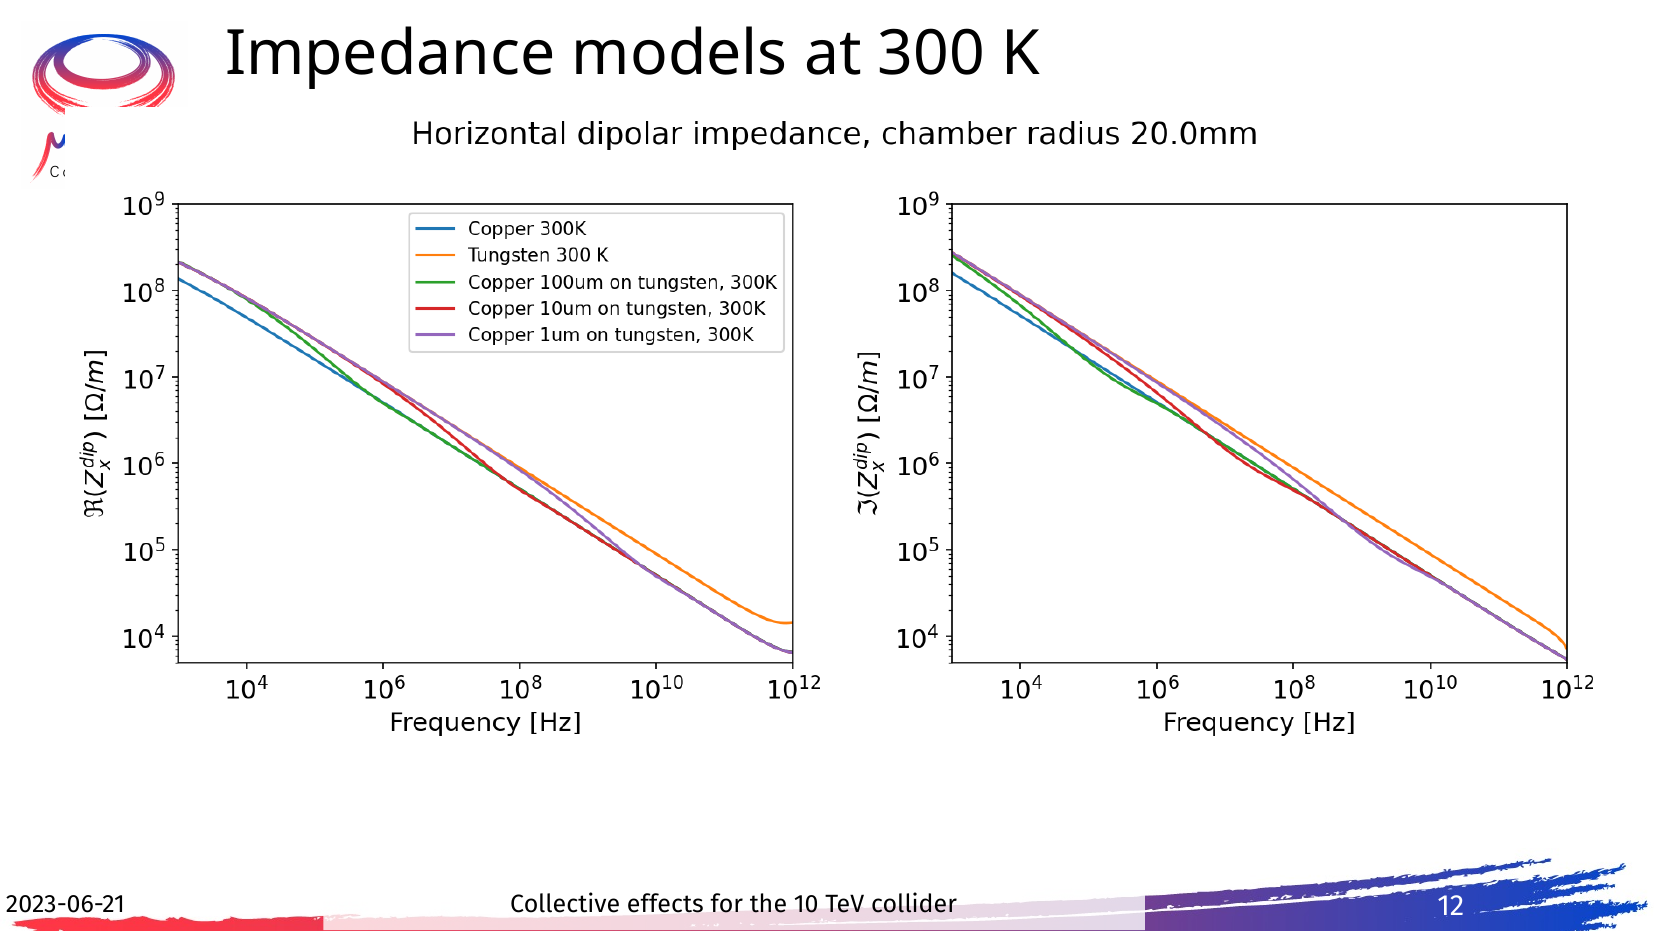

# Impedance models at 300 K
2023-06-21
Collective effects for the 10 TeV collider
12